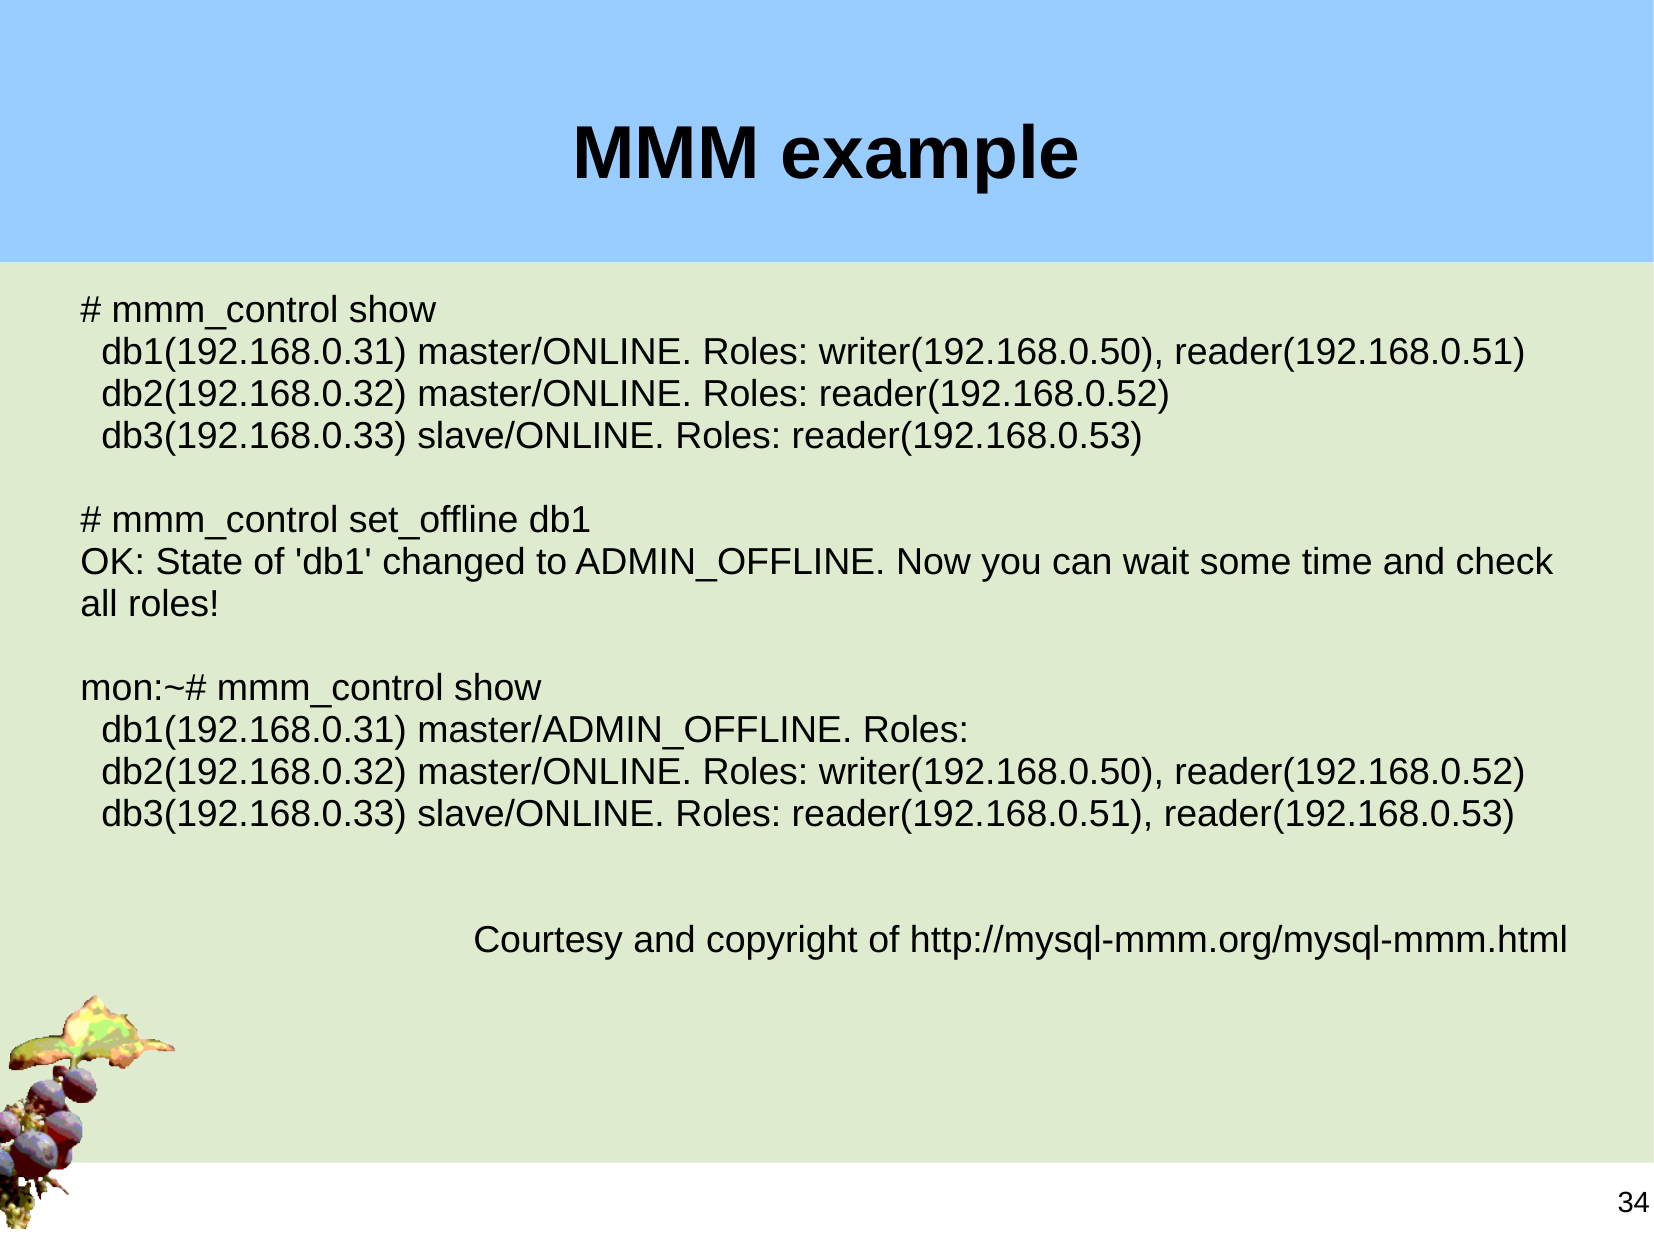

# MMM example
# mmm_control show
 db1(192.168.0.31) master/ONLINE. Roles: writer(192.168.0.50), reader(192.168.0.51)
 db2(192.168.0.32) master/ONLINE. Roles: reader(192.168.0.52)
 db3(192.168.0.33) slave/ONLINE. Roles: reader(192.168.0.53)
# mmm_control set_offline db1
OK: State of 'db1' changed to ADMIN_OFFLINE. Now you can wait some time and check all roles!
mon:~# mmm_control show
 db1(192.168.0.31) master/ADMIN_OFFLINE. Roles:
 db2(192.168.0.32) master/ONLINE. Roles: writer(192.168.0.50), reader(192.168.0.52)
 db3(192.168.0.33) slave/ONLINE. Roles: reader(192.168.0.51), reader(192.168.0.53)
Courtesy and copyright of http://mysql-mmm.org/mysql-mmm.html
34